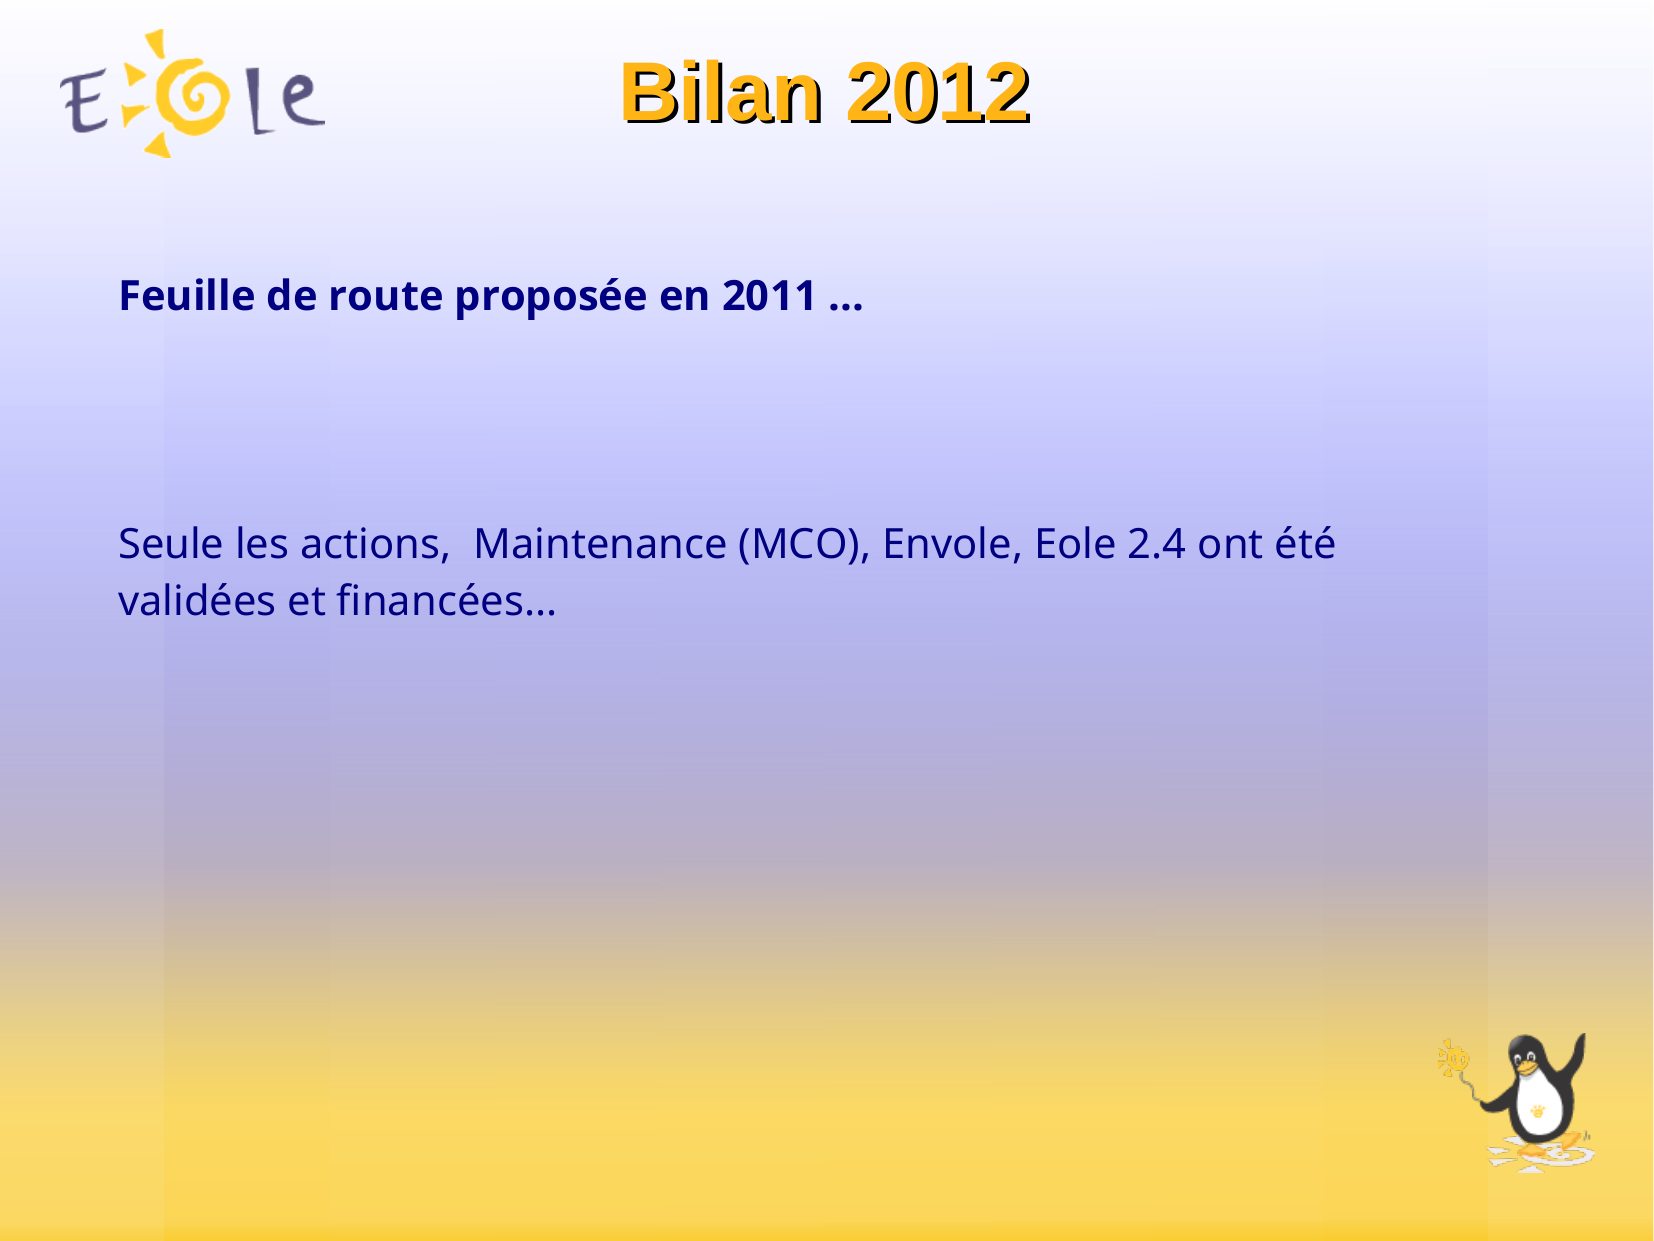

# Bilan 2012
Feuille de route proposée en 2011 ...
Seule les actions, Maintenance (MCO), Envole, Eole 2.4 ont été validées et financées...